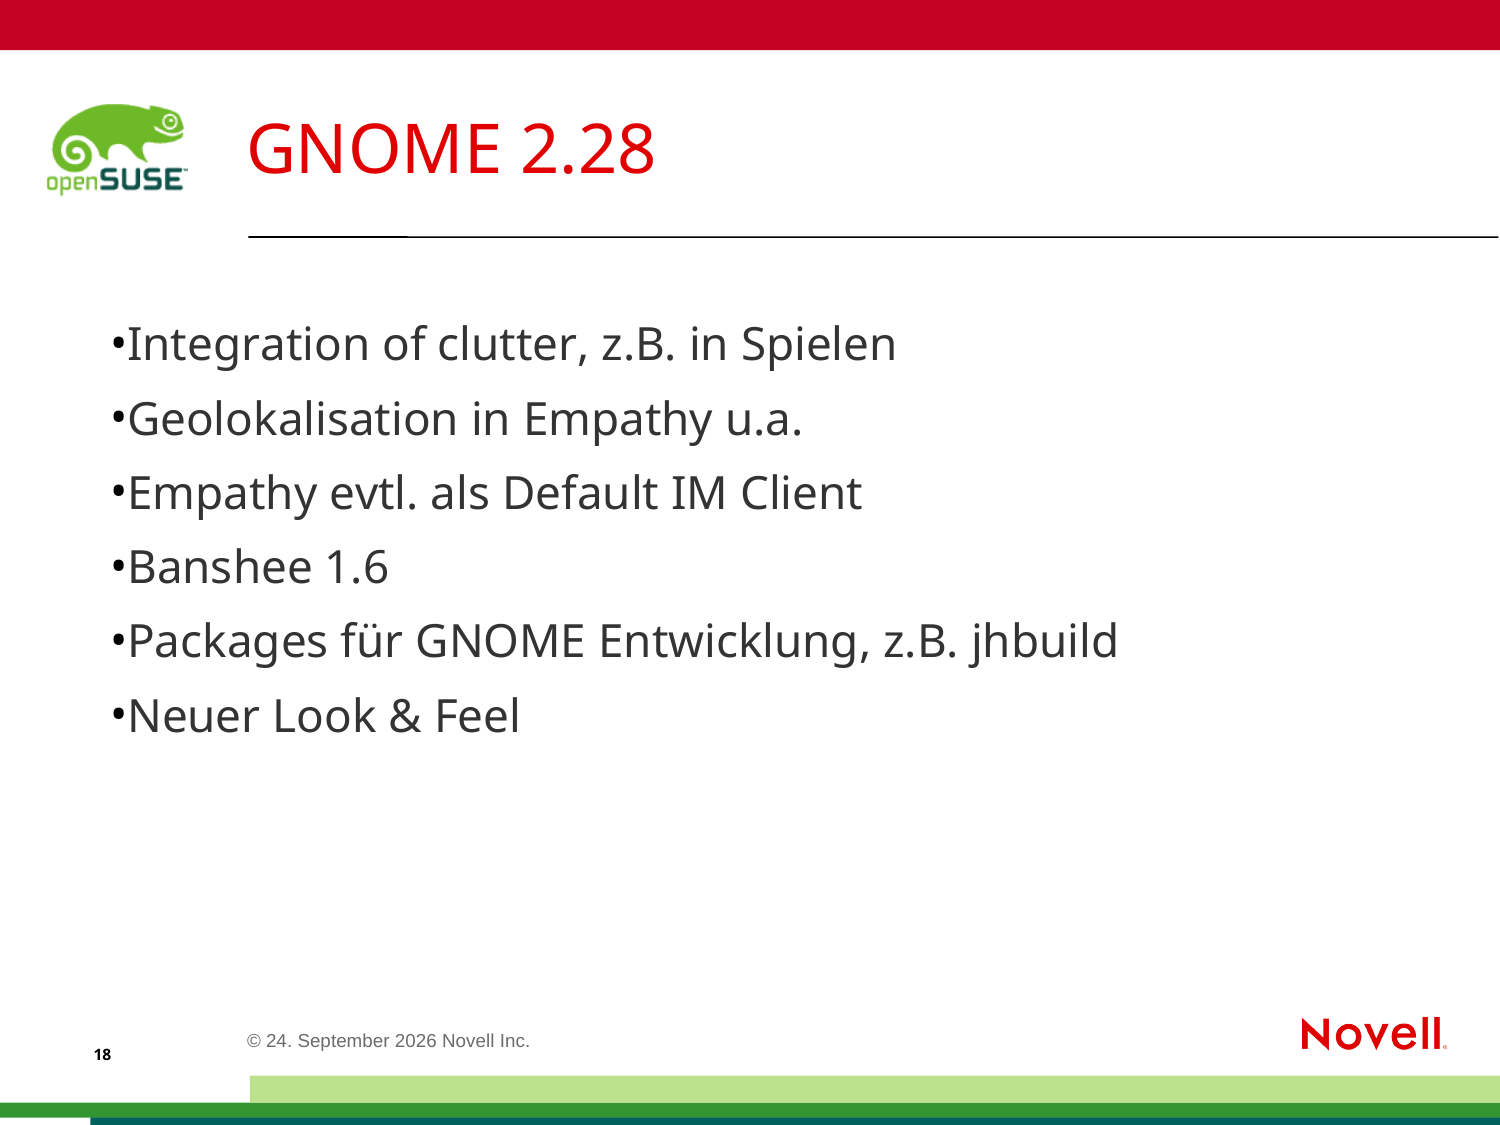

# GNOME 2.28
Integration of clutter, z.B. in Spielen
Geolokalisation in Empathy u.a.
Empathy evtl. als Default IM Client
Banshee 1.6
Packages für GNOME Entwicklung, z.B. jhbuild
Neuer Look & Feel